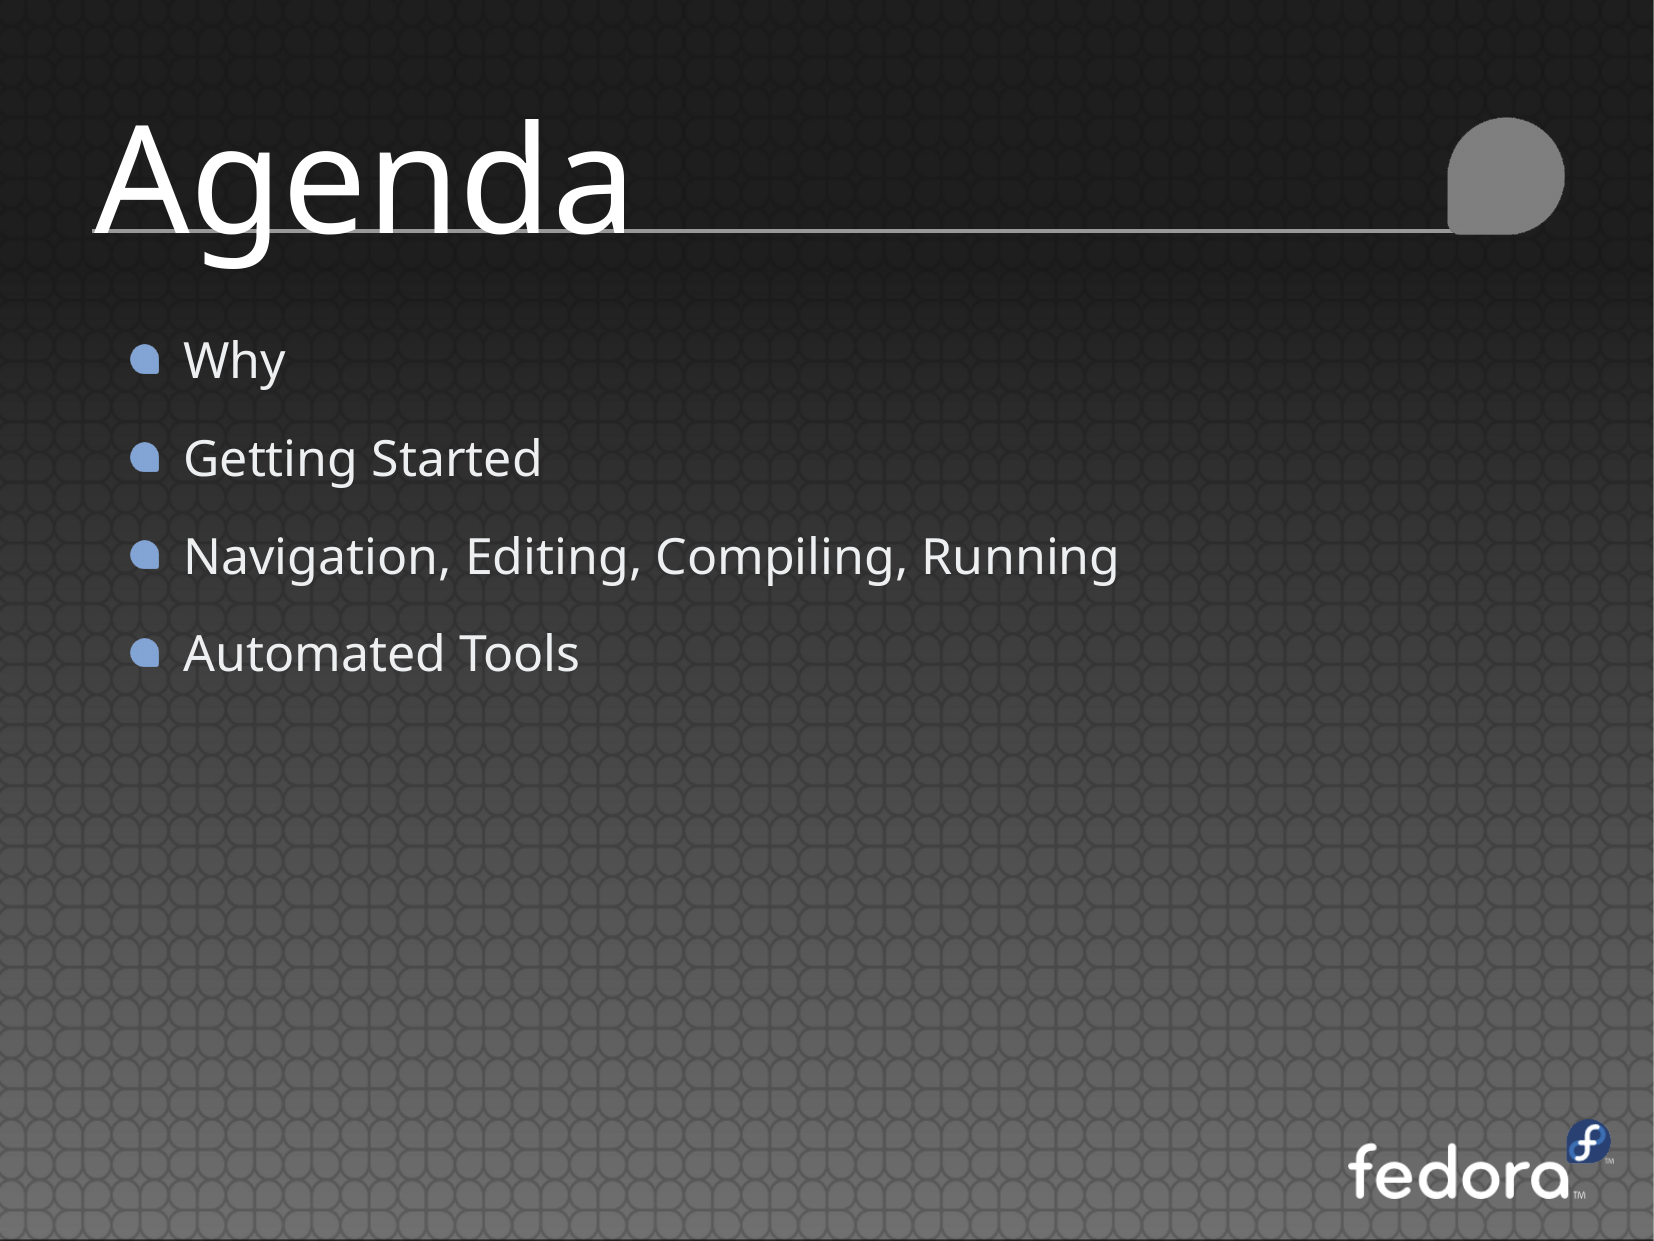

# Agenda
Why
Getting Started
Navigation, Editing, Compiling, Running
Automated Tools